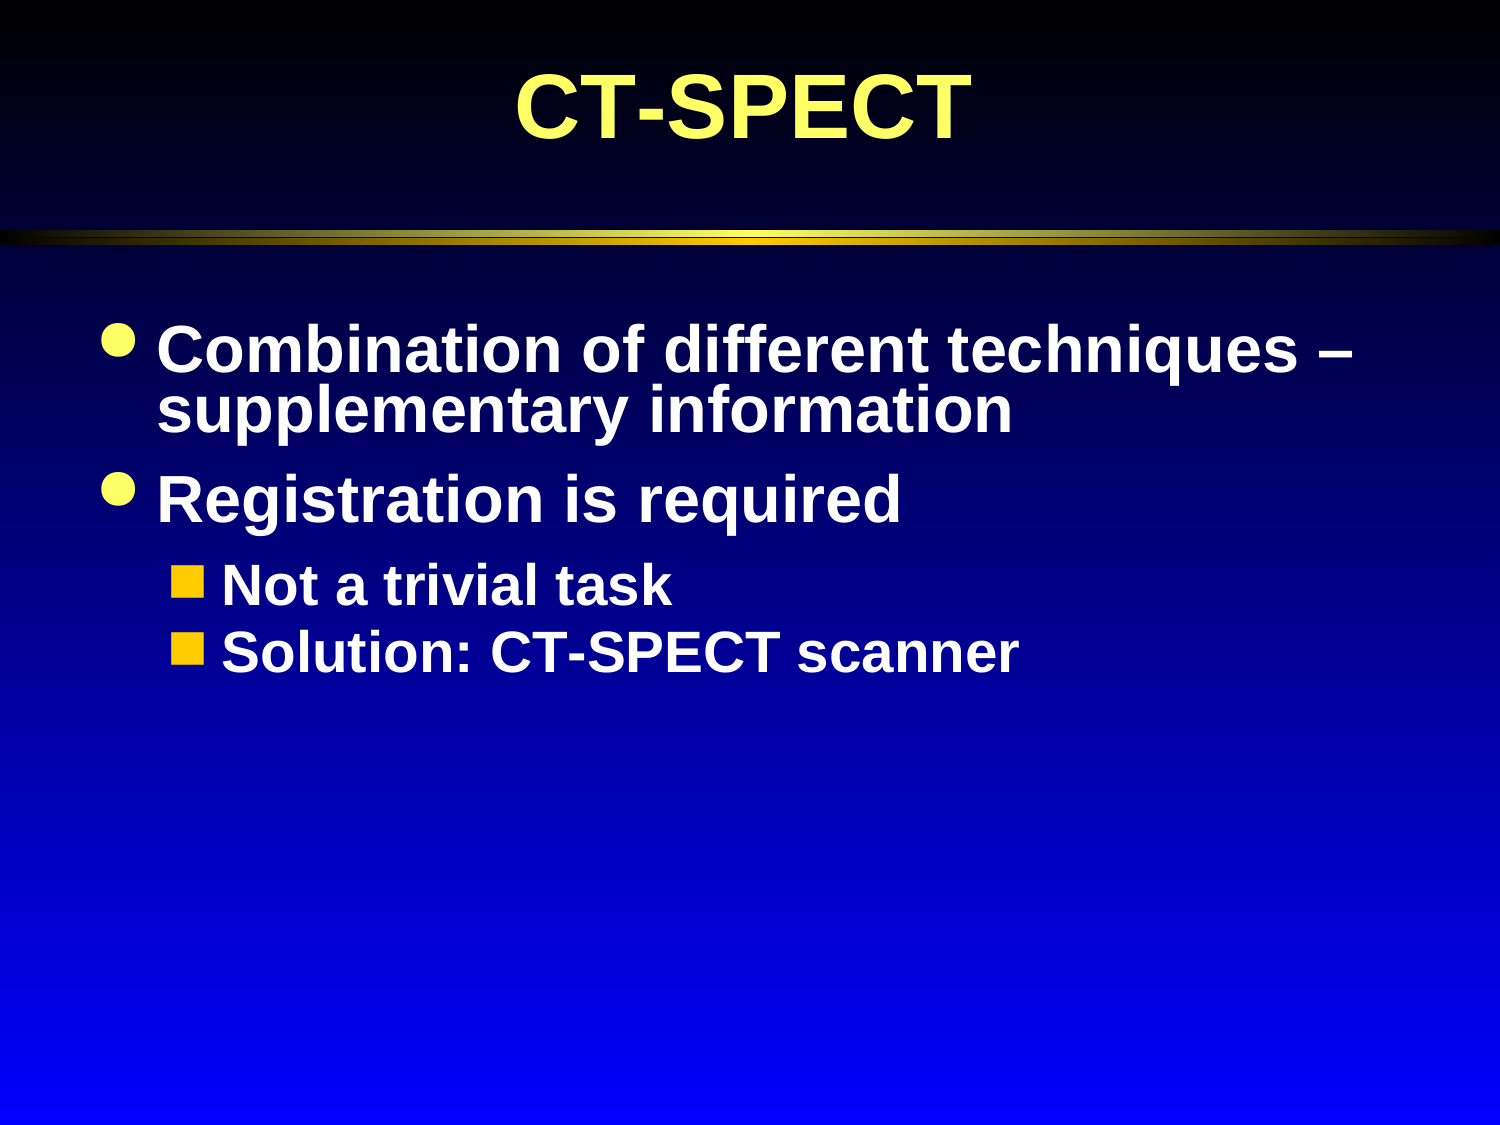

# CT-SPECT
Combination of different techniques – supplementary information
Registration is required
Not a trivial task
Solution: CT-SPECT scanner